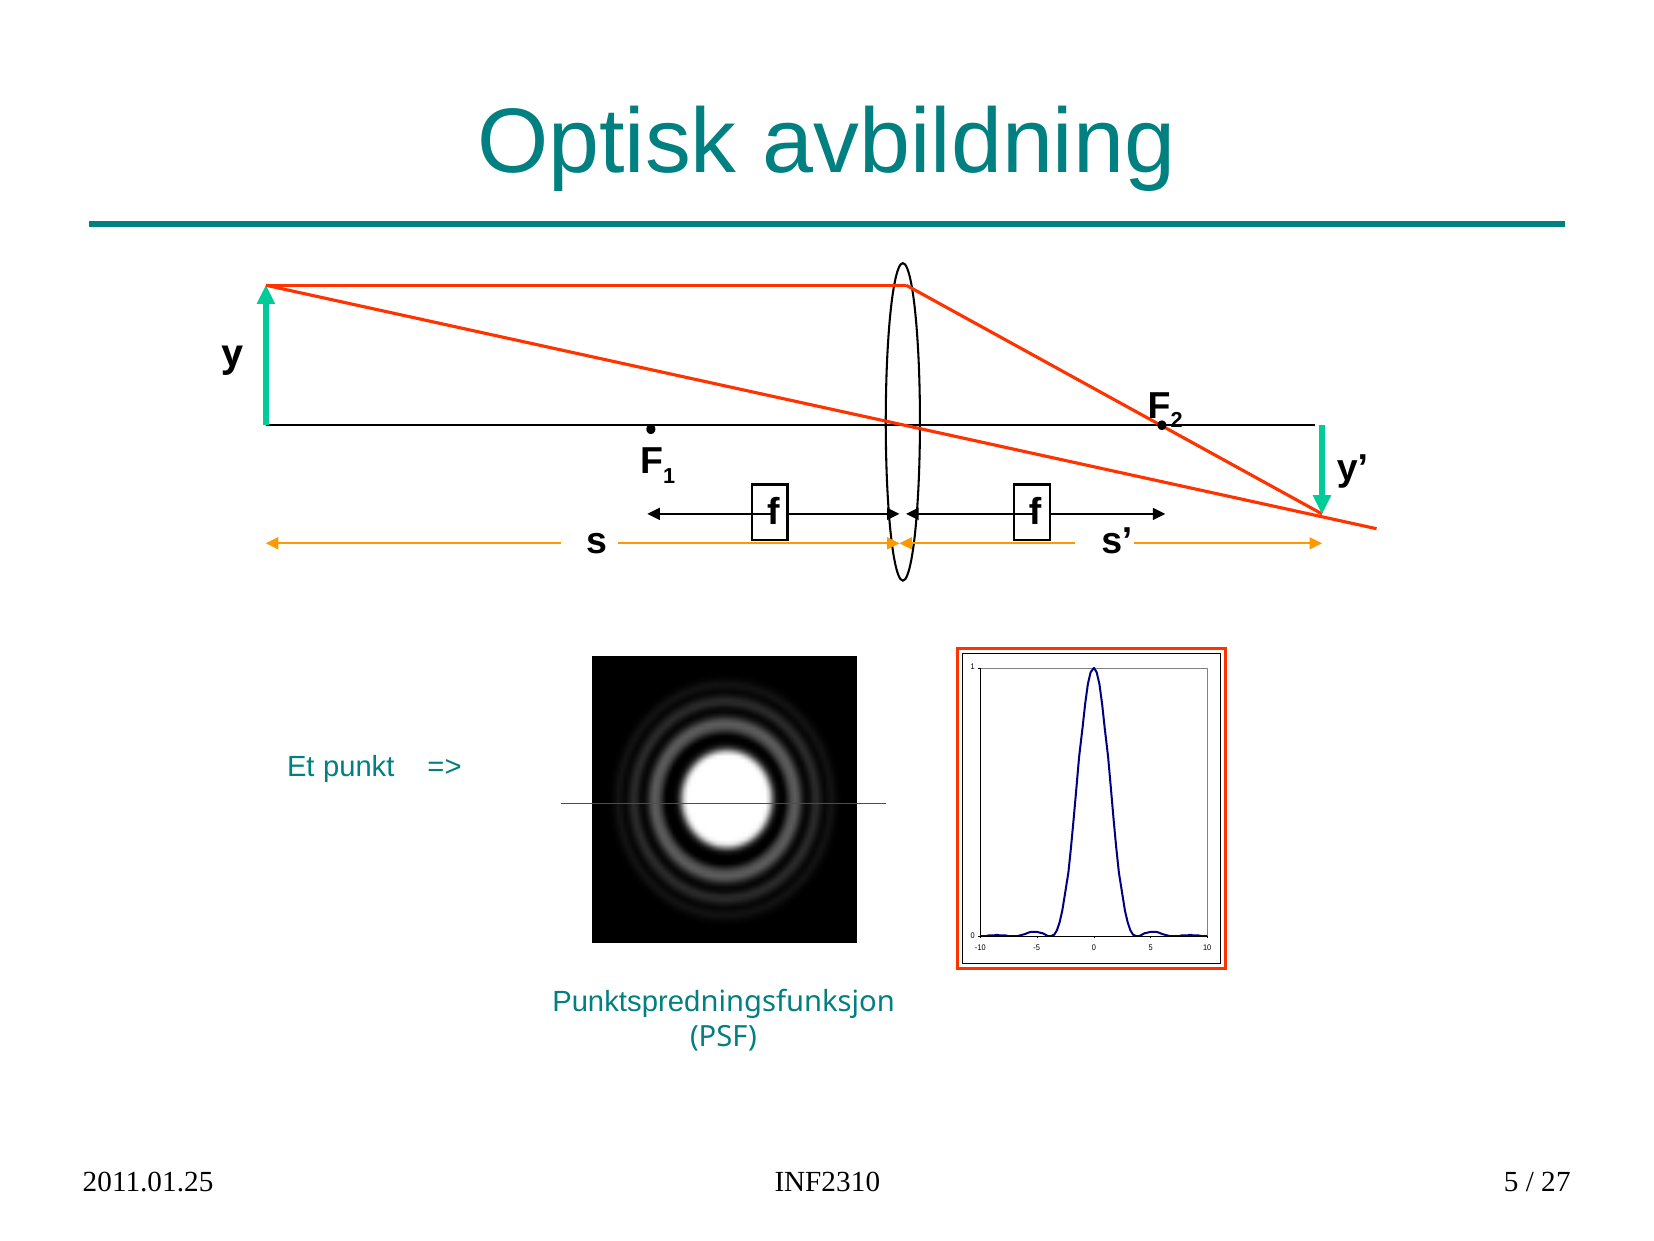

# Optisk avbildning
F2
F1
y’
f
f
s
s’
y
Punktspredningsfunksjon
(PSF)
Et punkt =>
2011.01.25
INF2310
5